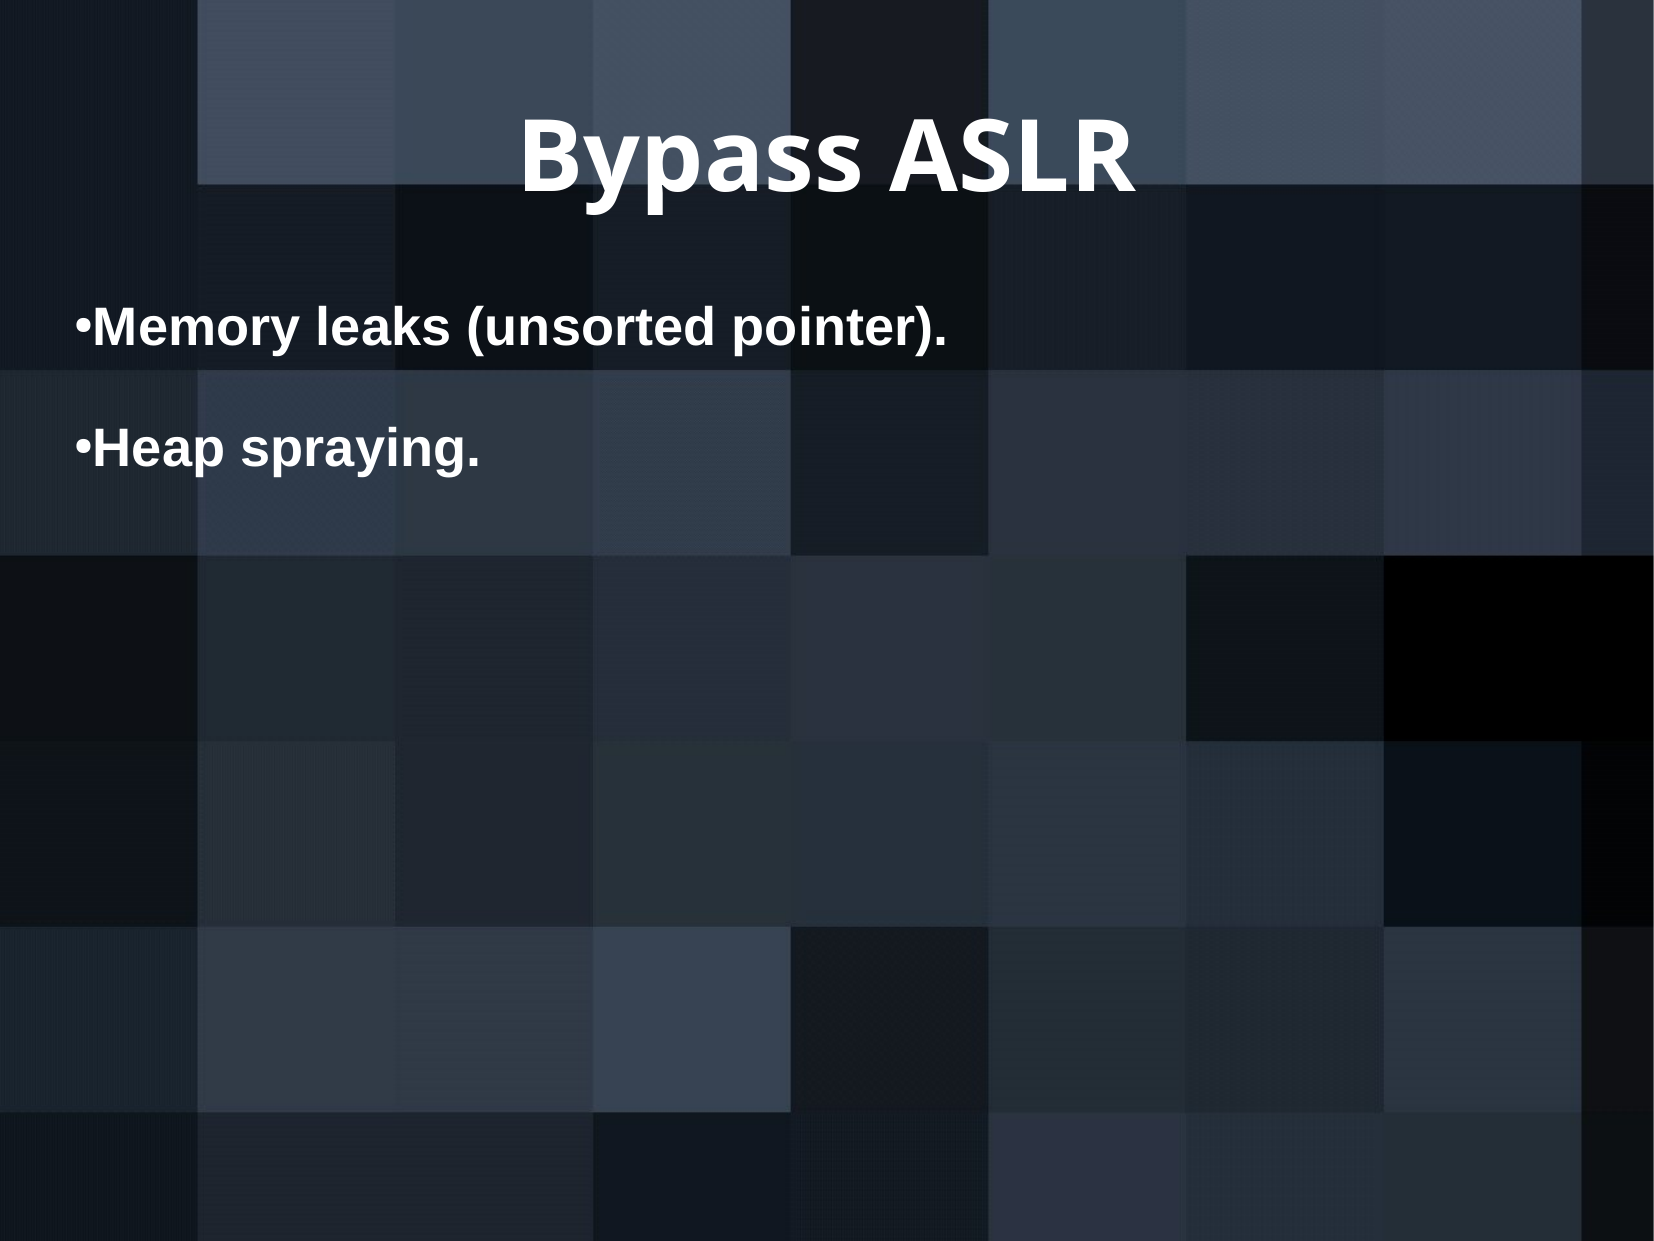

# Bypass ASLR
Memory leaks (unsorted pointer).
Heap spraying.